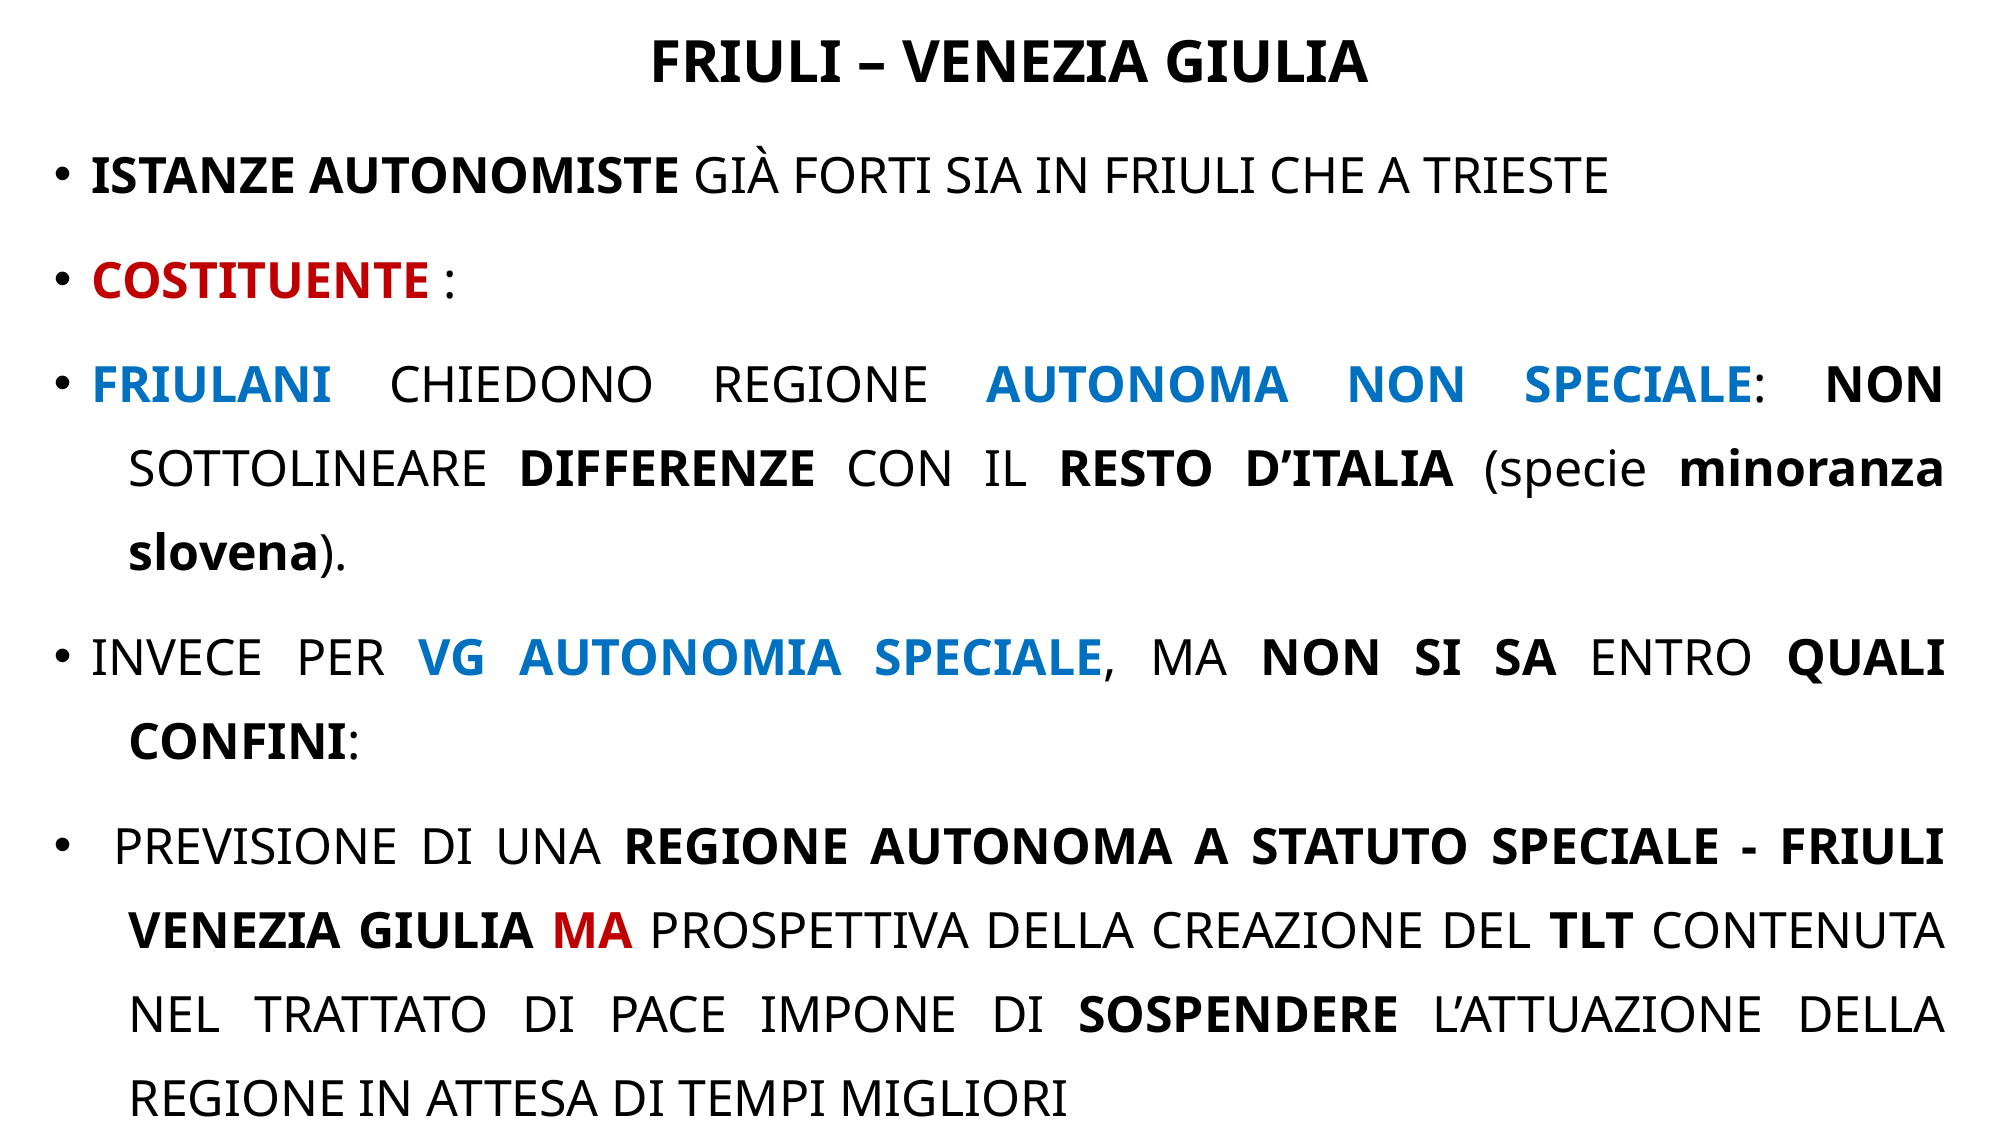

# FRIULI – VENEZIA GIULIA
ISTANZE AUTONOMISTE GIÀ FORTI SIA IN FRIULI CHE A TRIESTE
COSTITUENTE :
FRIULANI CHIEDONO REGIONE AUTONOMA NON SPECIALE: NON SOTTOLINEARE DIFFERENZE CON IL RESTO D’ITALIA (specie minoranza slovena).
INVECE PER VG AUTONOMIA SPECIALE, MA NON SI SA ENTRO QUALI CONFINI:
 PREVISIONE DI UNA REGIONE AUTONOMA A STATUTO SPECIALE - FRIULI VENEZIA GIULIA MA PROSPETTIVA DELLA CREAZIONE DEL TLT CONTENUTA NEL TRATTATO DI PACE IMPONE DI SOSPENDERE L’ATTUAZIONE DELLA REGIONE IN ATTESA DI TEMPI MIGLIORI